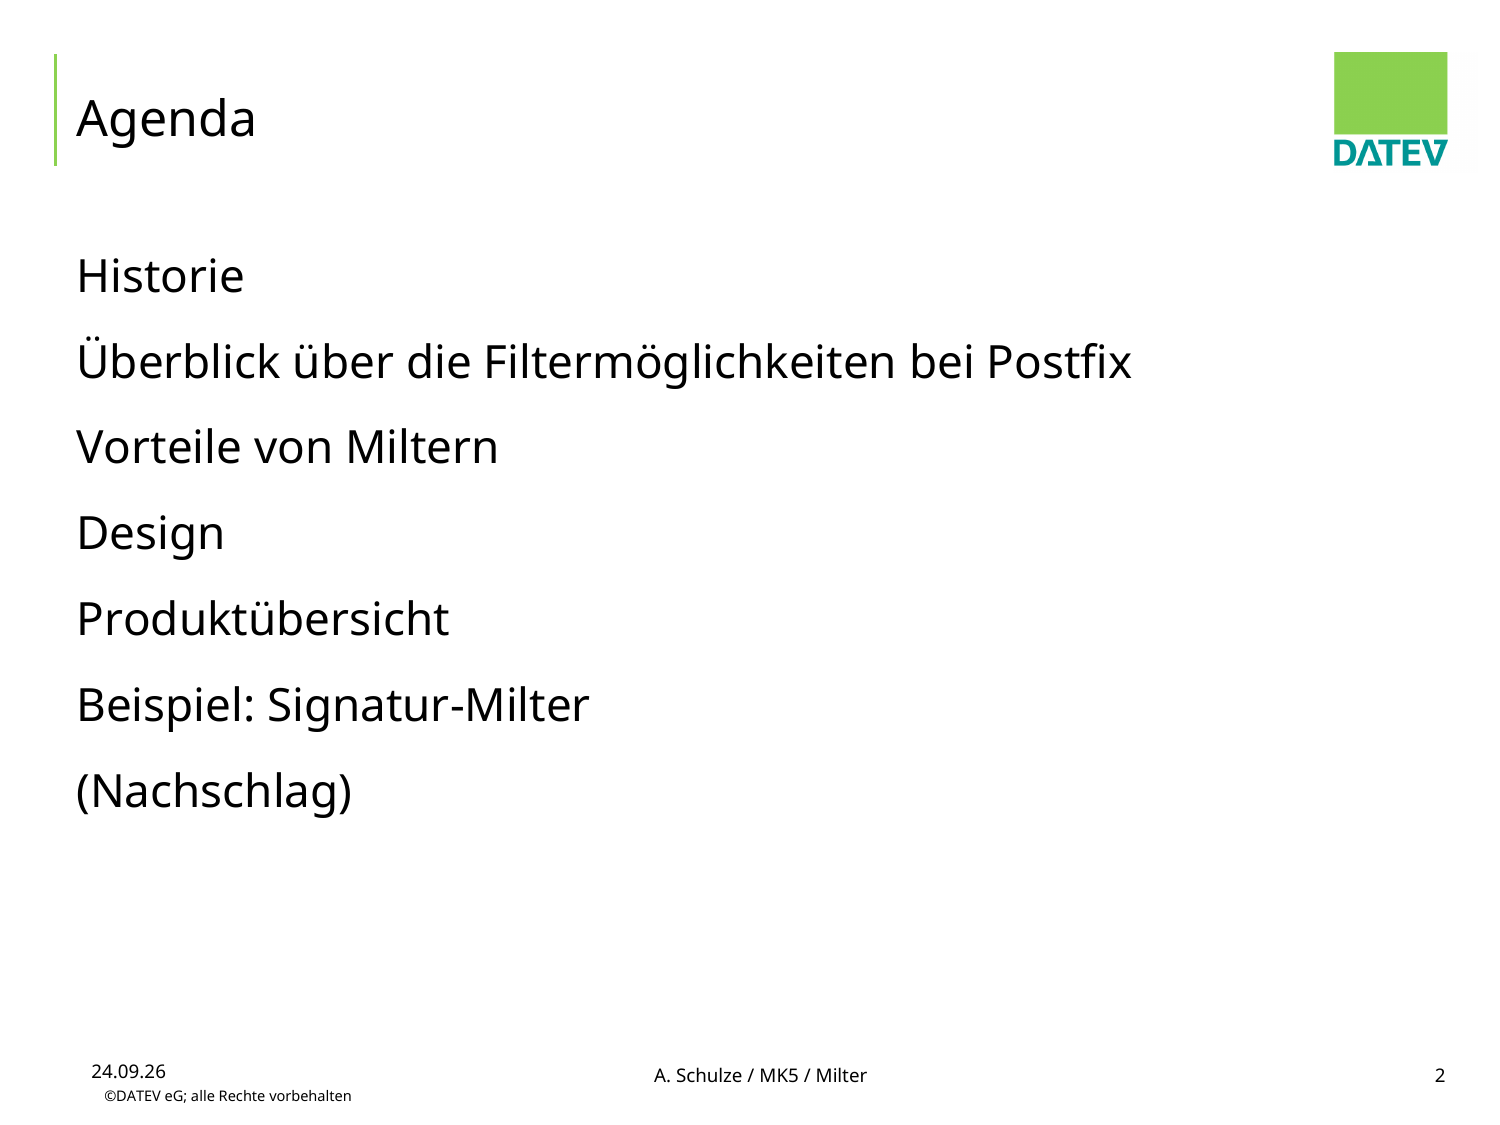

# Agenda
Historie
Überblick über die Filtermöglichkeiten bei Postfix
Vorteile von Miltern
Design
Produktübersicht
Beispiel: Signatur-Milter
(Nachschlag)
A. Schulze / MK5 / Milter
2